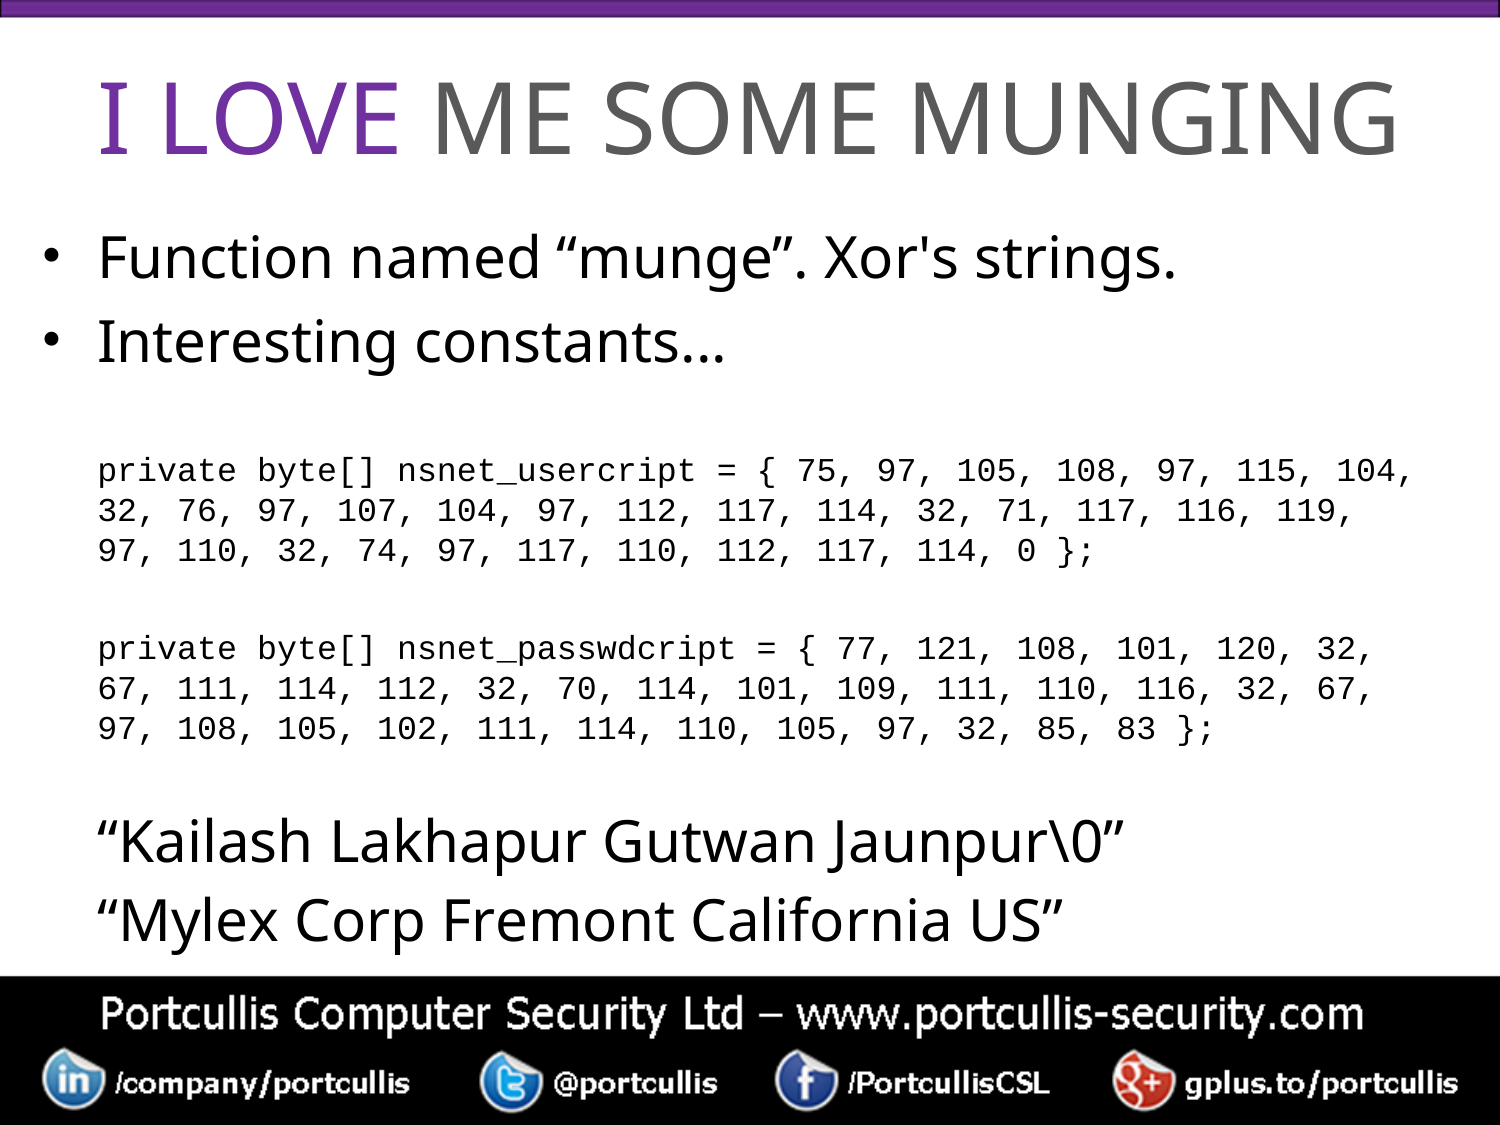

# I LOVE ME SOME MUNGING
Function named “munge”. Xor's strings.
Interesting constants...
private byte[] nsnet_usercript = { 75, 97, 105, 108, 97, 115, 104, 32, 76, 97, 107, 104, 97, 112, 117, 114, 32, 71, 117, 116, 119, 97, 110, 32, 74, 97, 117, 110, 112, 117, 114, 0 };
private byte[] nsnet_passwdcript = { 77, 121, 108, 101, 120, 32, 67, 111, 114, 112, 32, 70, 114, 101, 109, 111, 110, 116, 32, 67, 97, 108, 105, 102, 111, 114, 110, 105, 97, 32, 85, 83 };
“Kailash Lakhapur Gutwan Jaunpur\0”
“Mylex Corp Fremont California US”